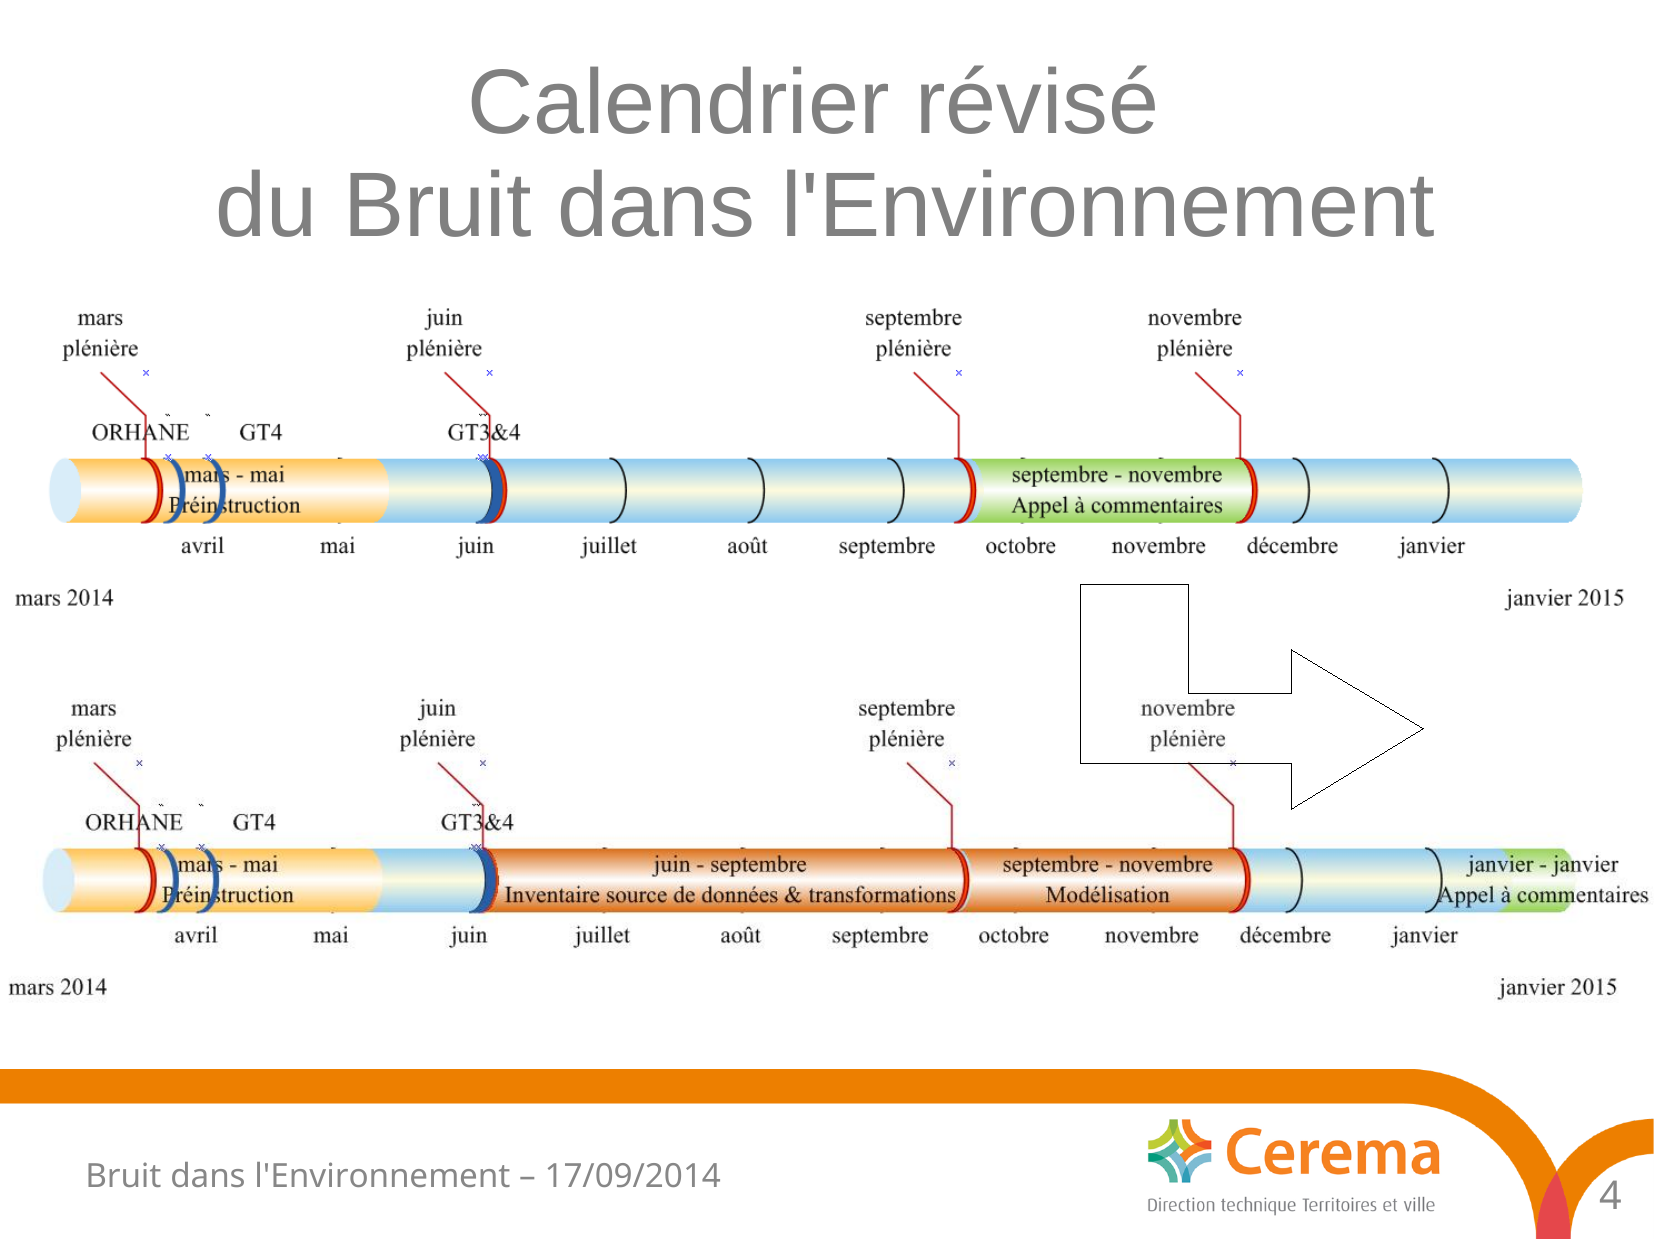

# Calendrier révisé du Bruit dans l'Environnement